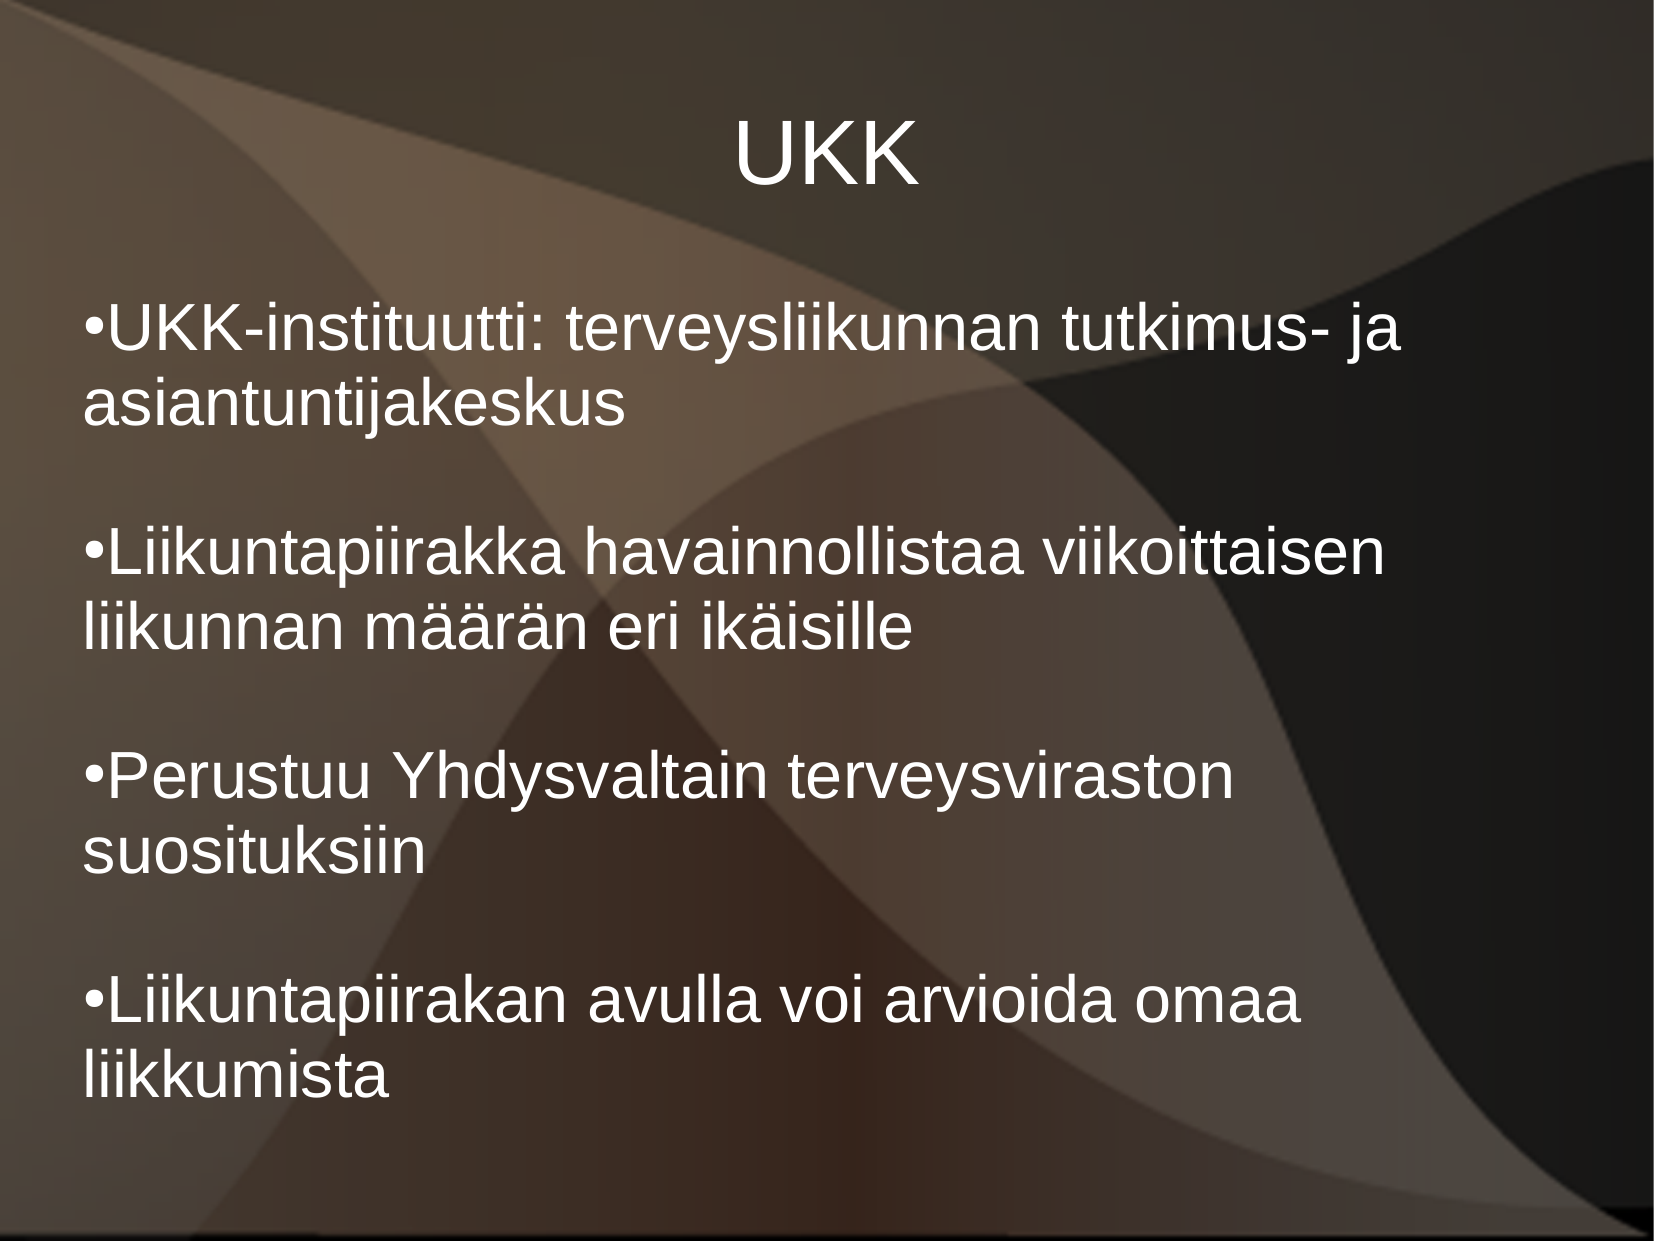

# UKK
UKK-instituutti: terveysliikunnan tutkimus- ja asiantuntijakeskus
Liikuntapiirakka havainnollistaa viikoittaisen liikunnan määrän eri ikäisille
Perustuu Yhdysvaltain terveysviraston suosituksiin
Liikuntapiirakan avulla voi arvioida omaa liikkumista